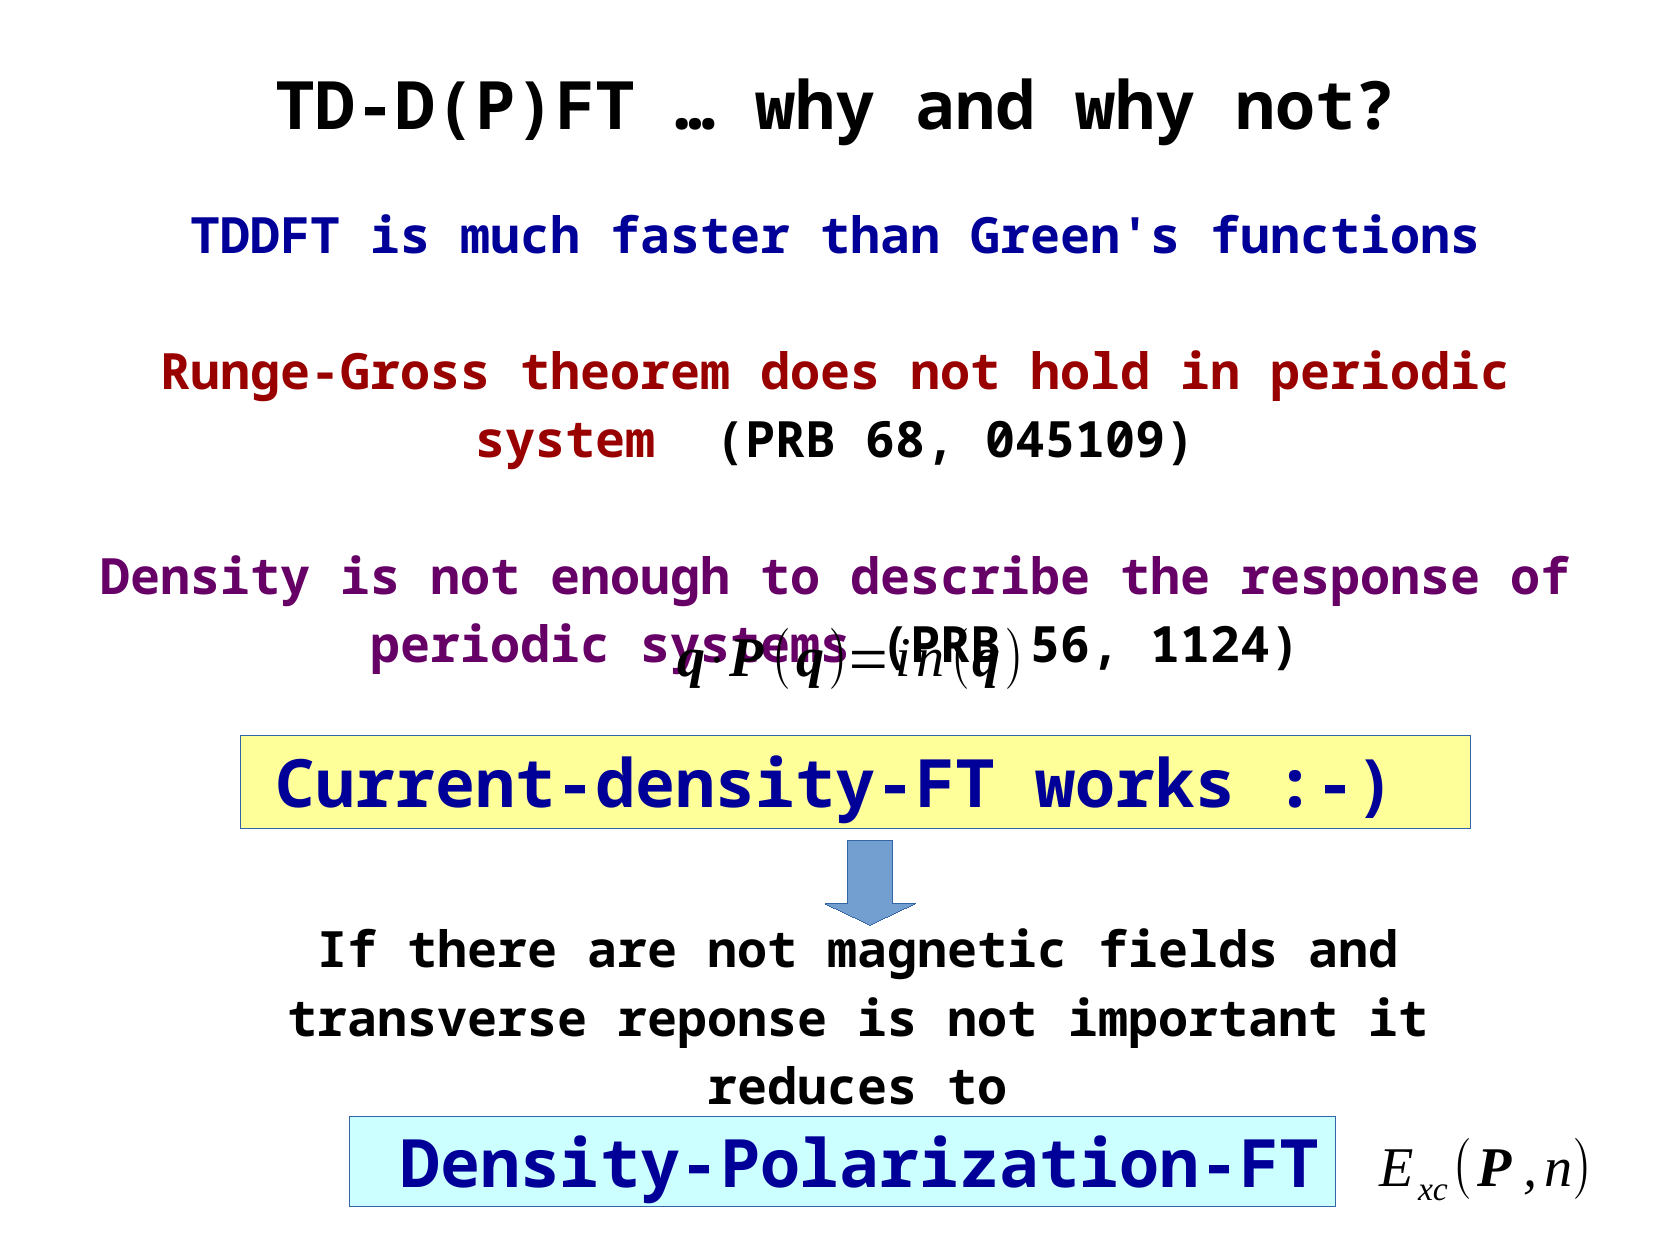

# TD-D(P)FT … why and why not?
TDDFT is much faster than Green's functions
Runge-Gross theorem does not hold in periodic system (PRB 68, 045109)
Density is not enough to describe the response of periodic systems (PRB 56, 1124)
Current-density-FT works :-)
If there are not magnetic fields and transverse reponse is not important it reduces to
Density-Polarization-FT